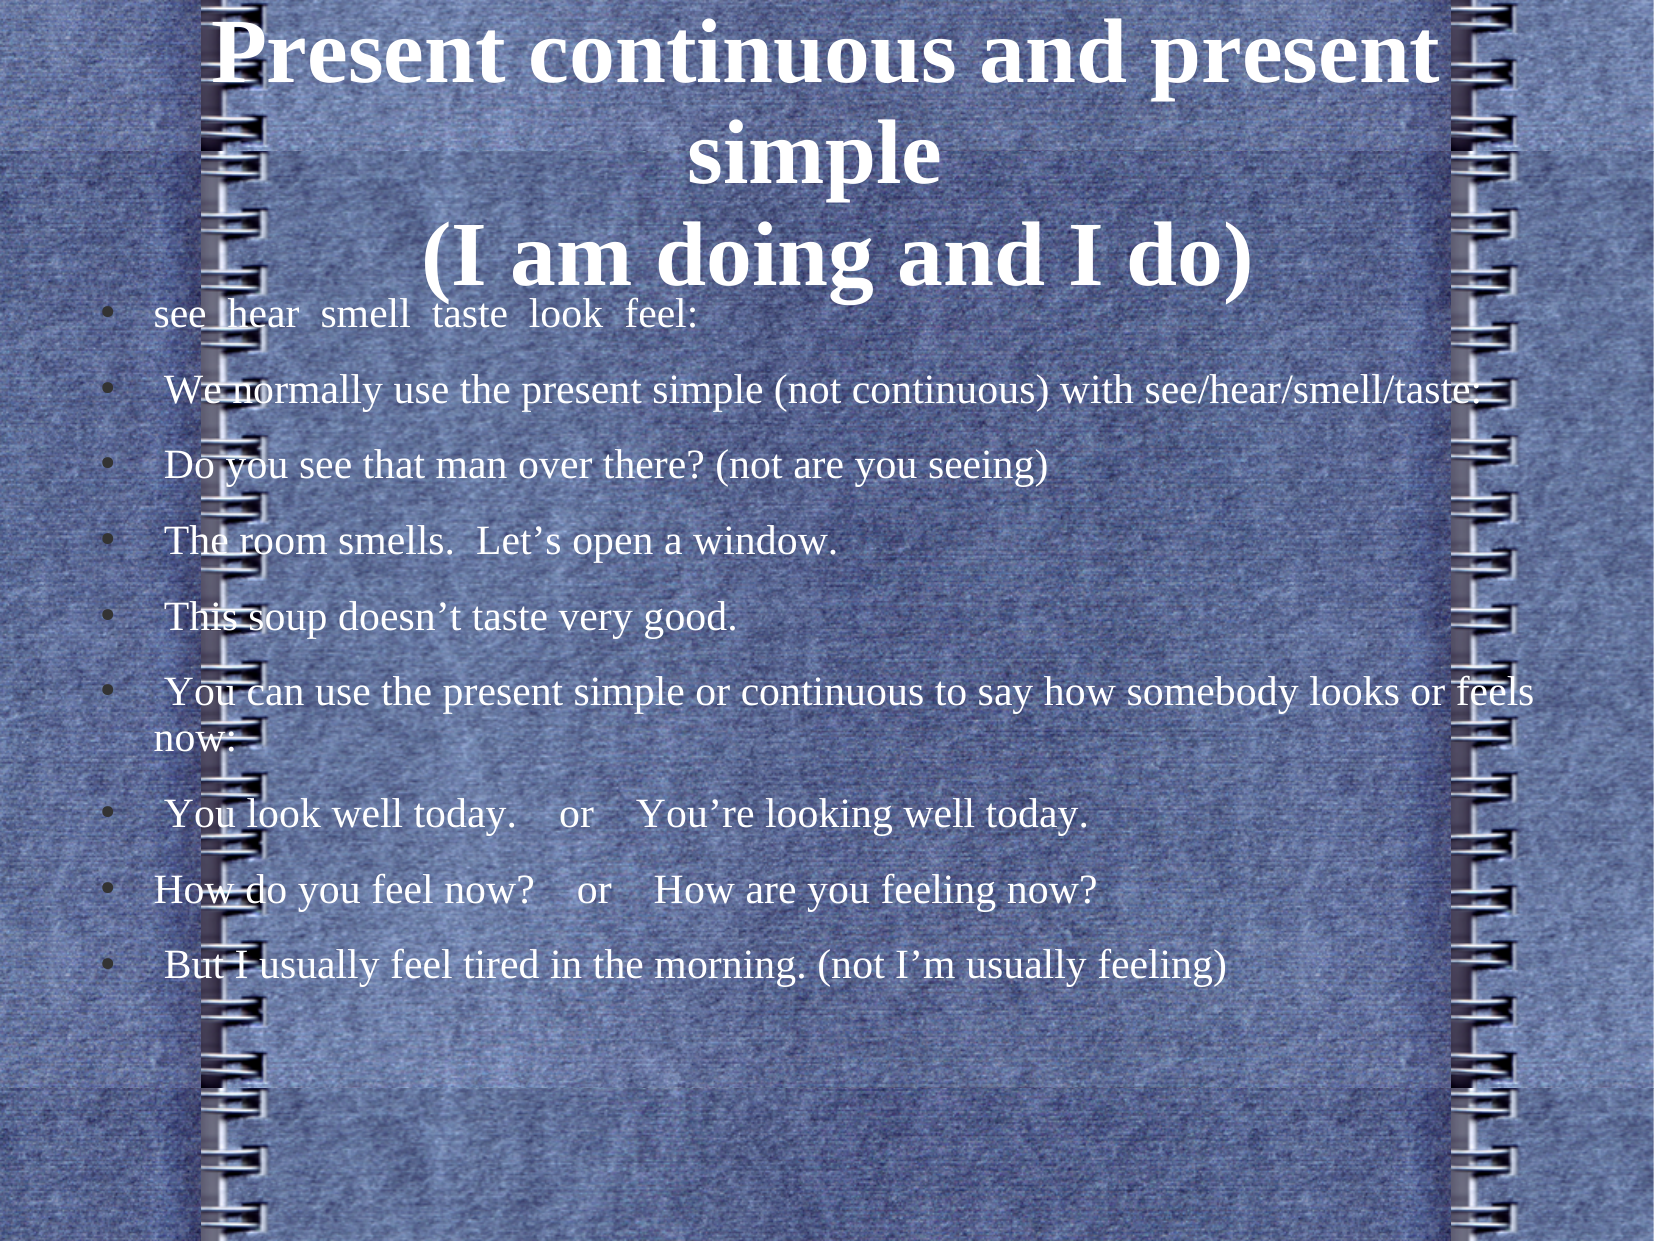

# Present continuous and present simple (I am doing and I do)
see hear smell taste look feel:
 We normally use the present simple (not continuous) with see/hear/smell/taste:
 Do you see that man over there? (not are you seeing)
 The room smells. Let’s open a window.
 This soup doesn’t taste very good.
 You can use the present simple or continuous to say how somebody looks or feels now:
 You look well today. or You’re looking well today.
How do you feel now? or How are you feeling now?
 But I usually feel tired in the morning. (not I’m usually feeling)